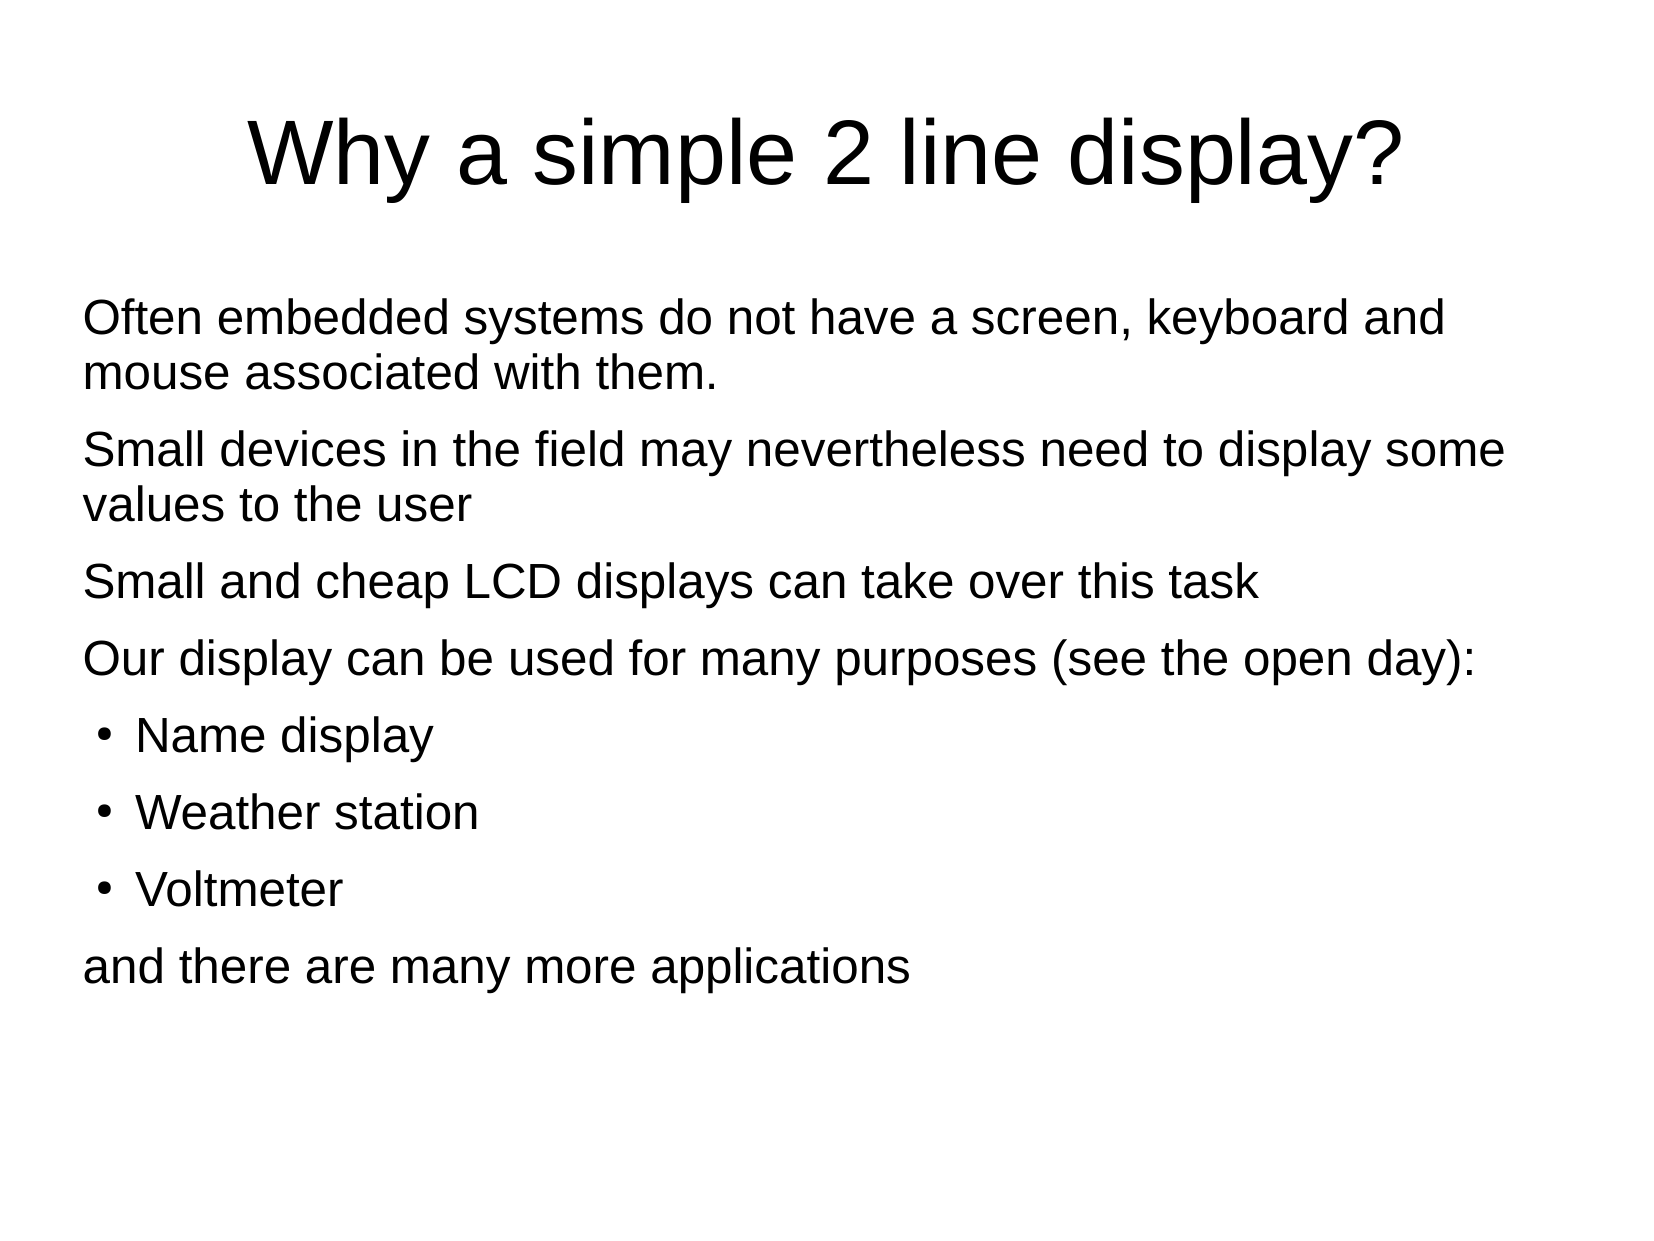

# Why a simple 2 line display?
Often embedded systems do not have a screen, keyboard and mouse associated with them.
Small devices in the field may nevertheless need to display some values to the user
Small and cheap LCD displays can take over this task
Our display can be used for many purposes (see the open day):
Name display
Weather station
Voltmeter
and there are many more applications